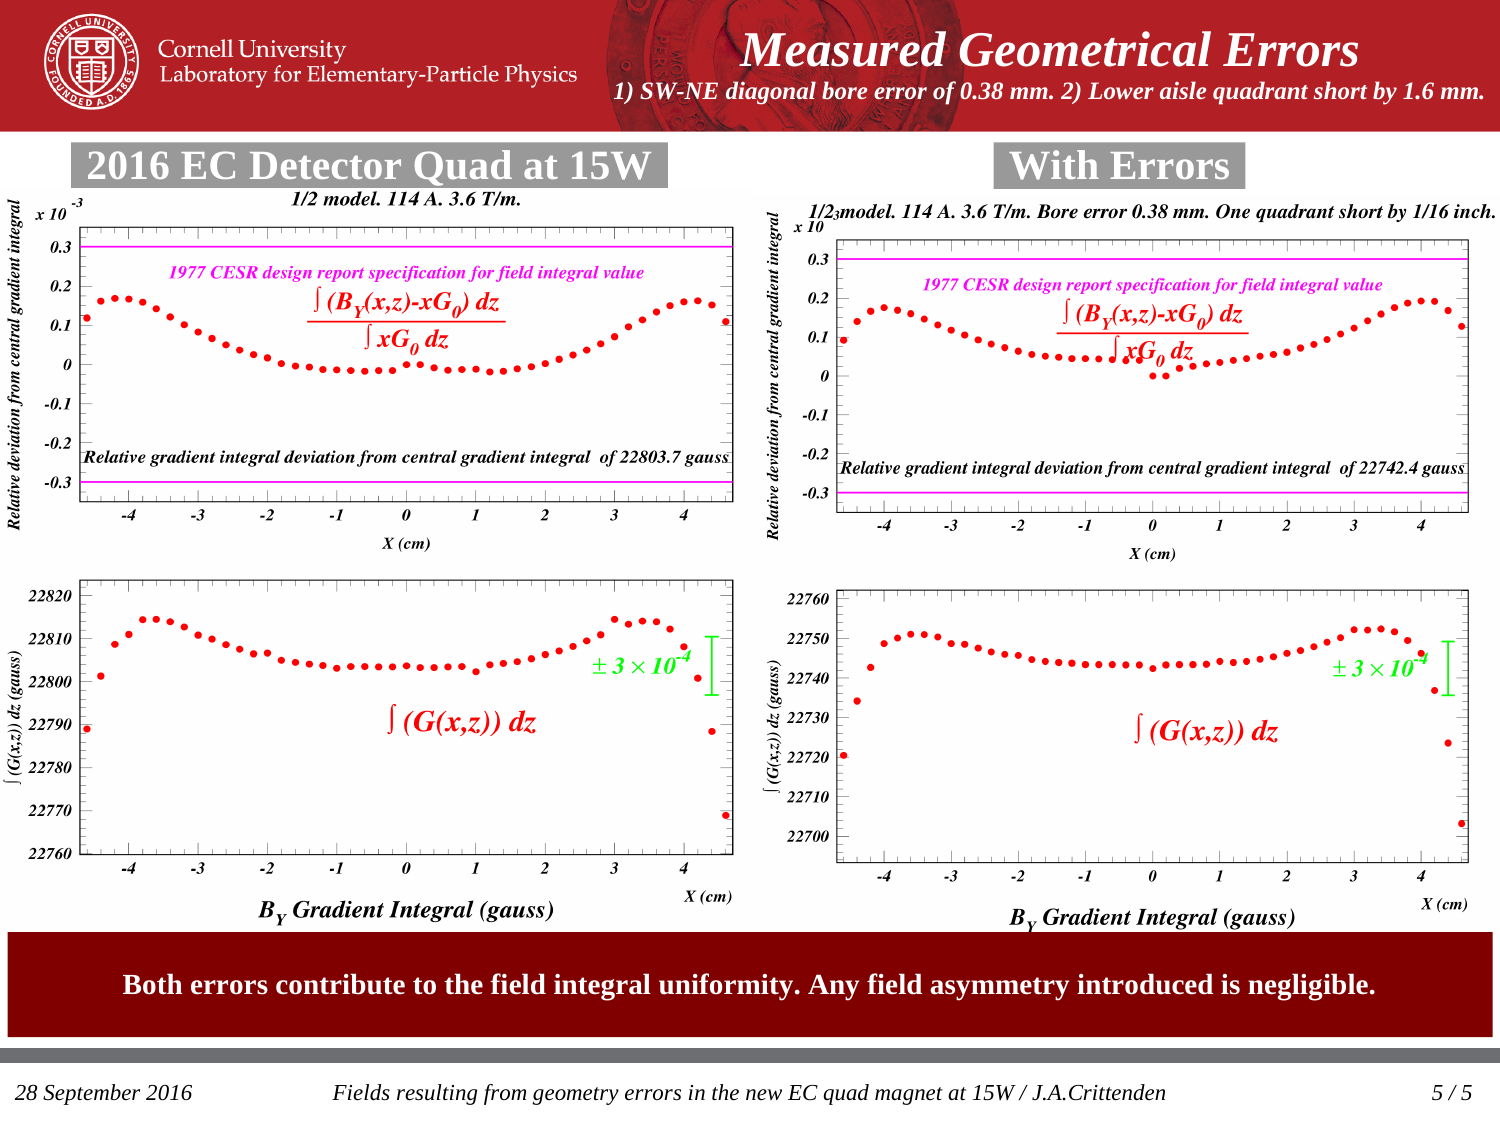

# Measured Geometrical Errors 1) SW-NE diagonal bore error of 0.38 mm. 2) Lower aisle quadrant short by 1.6 mm.
2016 EC Detector Quad at 15W
With Errors
Both errors contribute to the field integral uniformity. Any field asymmetry introduced is negligible.